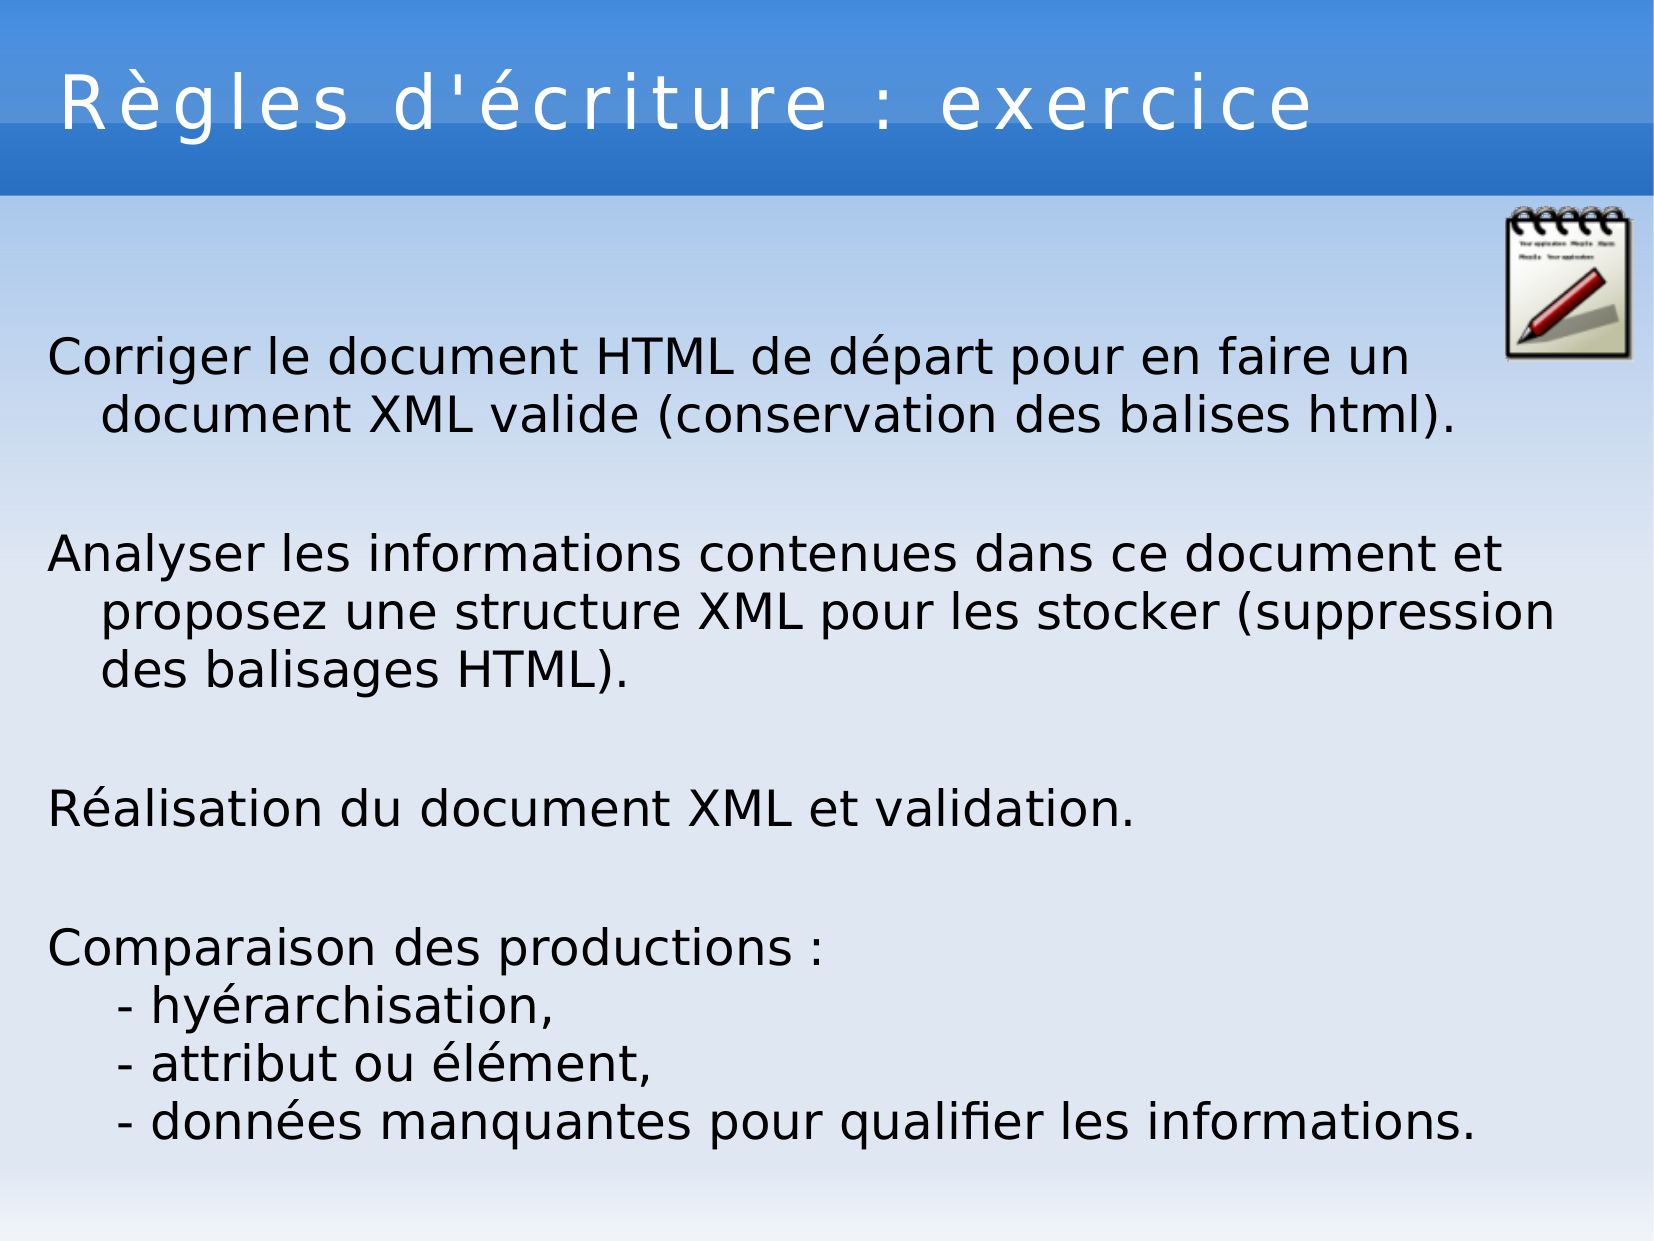

# Règles d'écriture : exercice
Corriger le document HTML de départ pour en faire un document XML valide (conservation des balises html).
Analyser les informations contenues dans ce document et proposez une structure XML pour les stocker (suppression des balisages HTML).
Réalisation du document XML et validation.
Comparaison des productions :
 - hyérarchisation,
 - attribut ou élément,
 - données manquantes pour qualifier les informations.